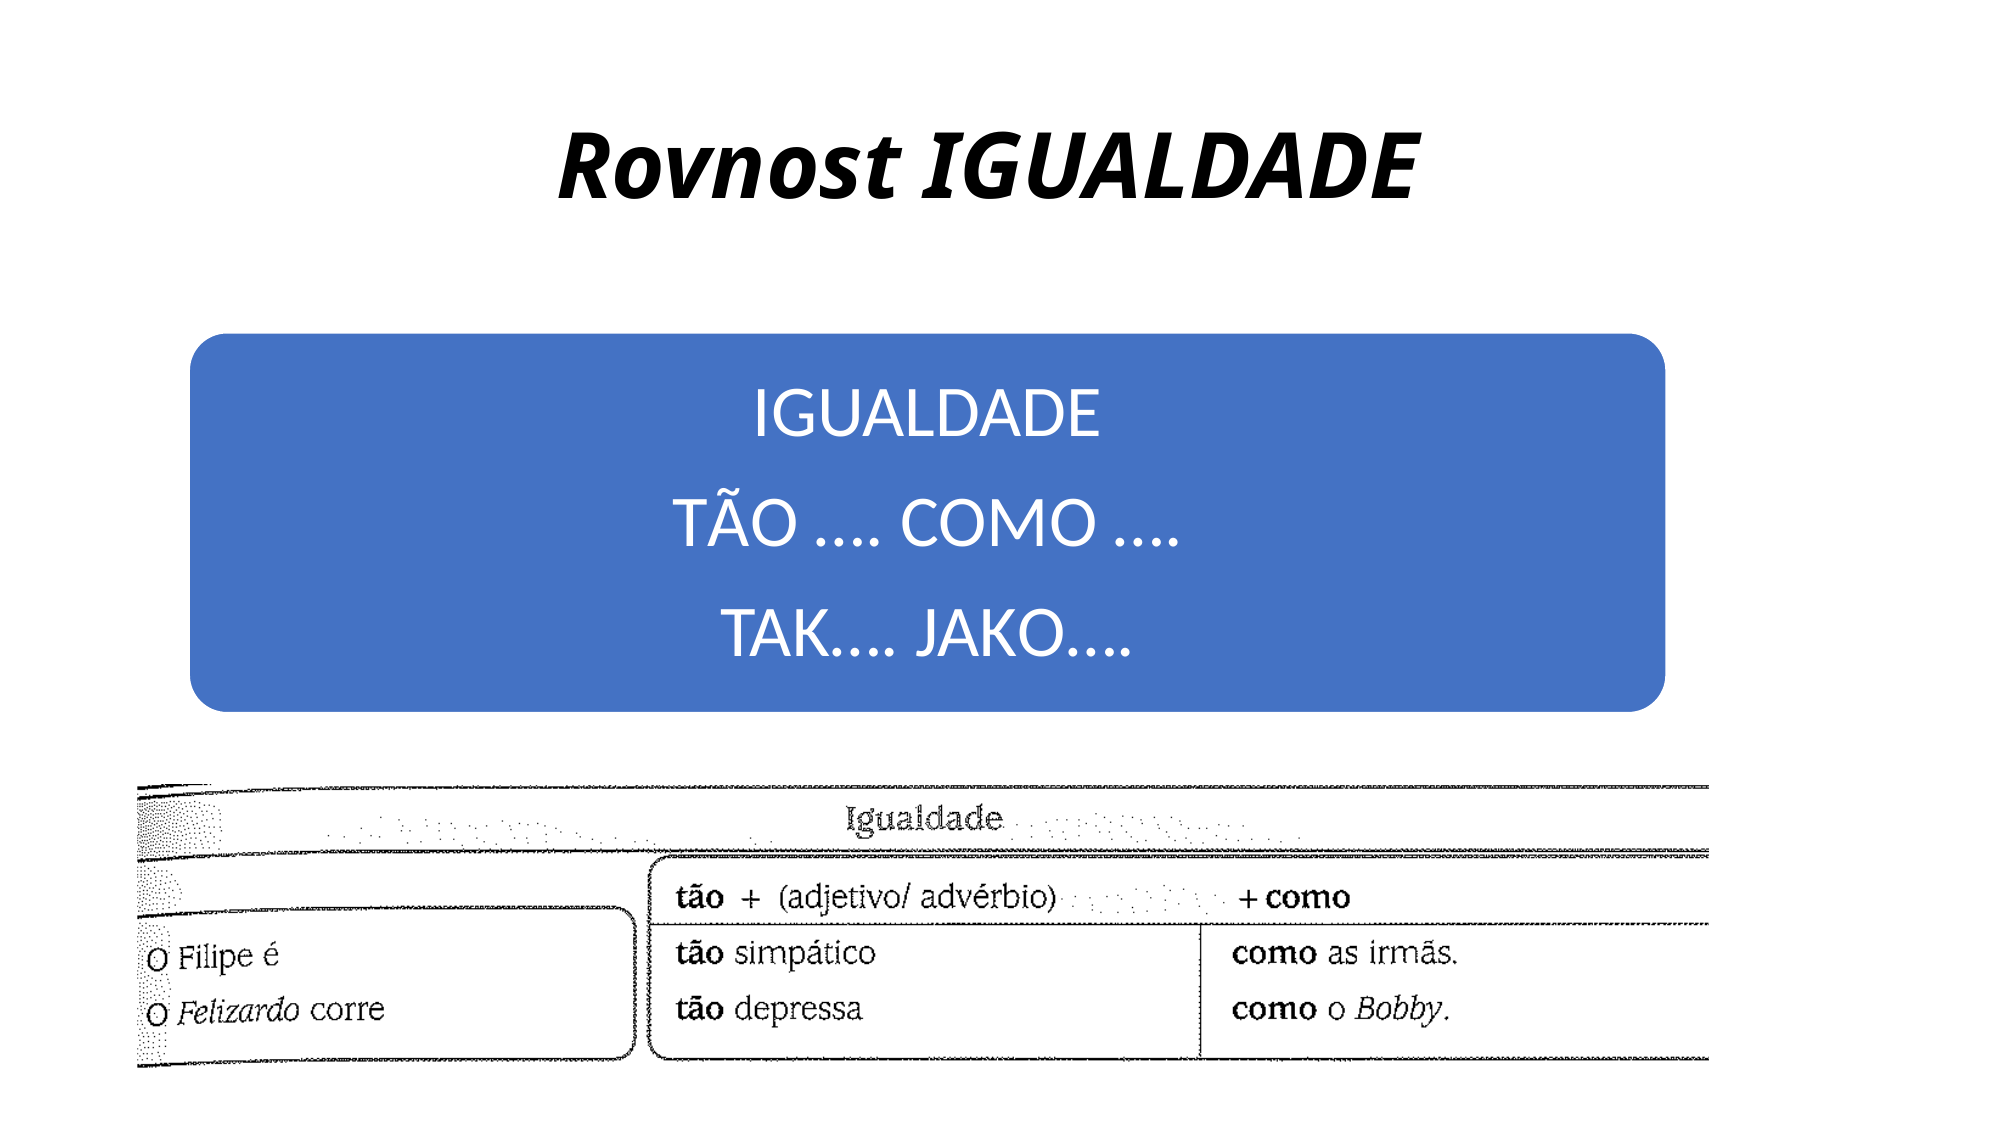

# Rovnost IGUALDADE
IGUALDADE
TÃO …. COMO ….
TAK…. JAKO….